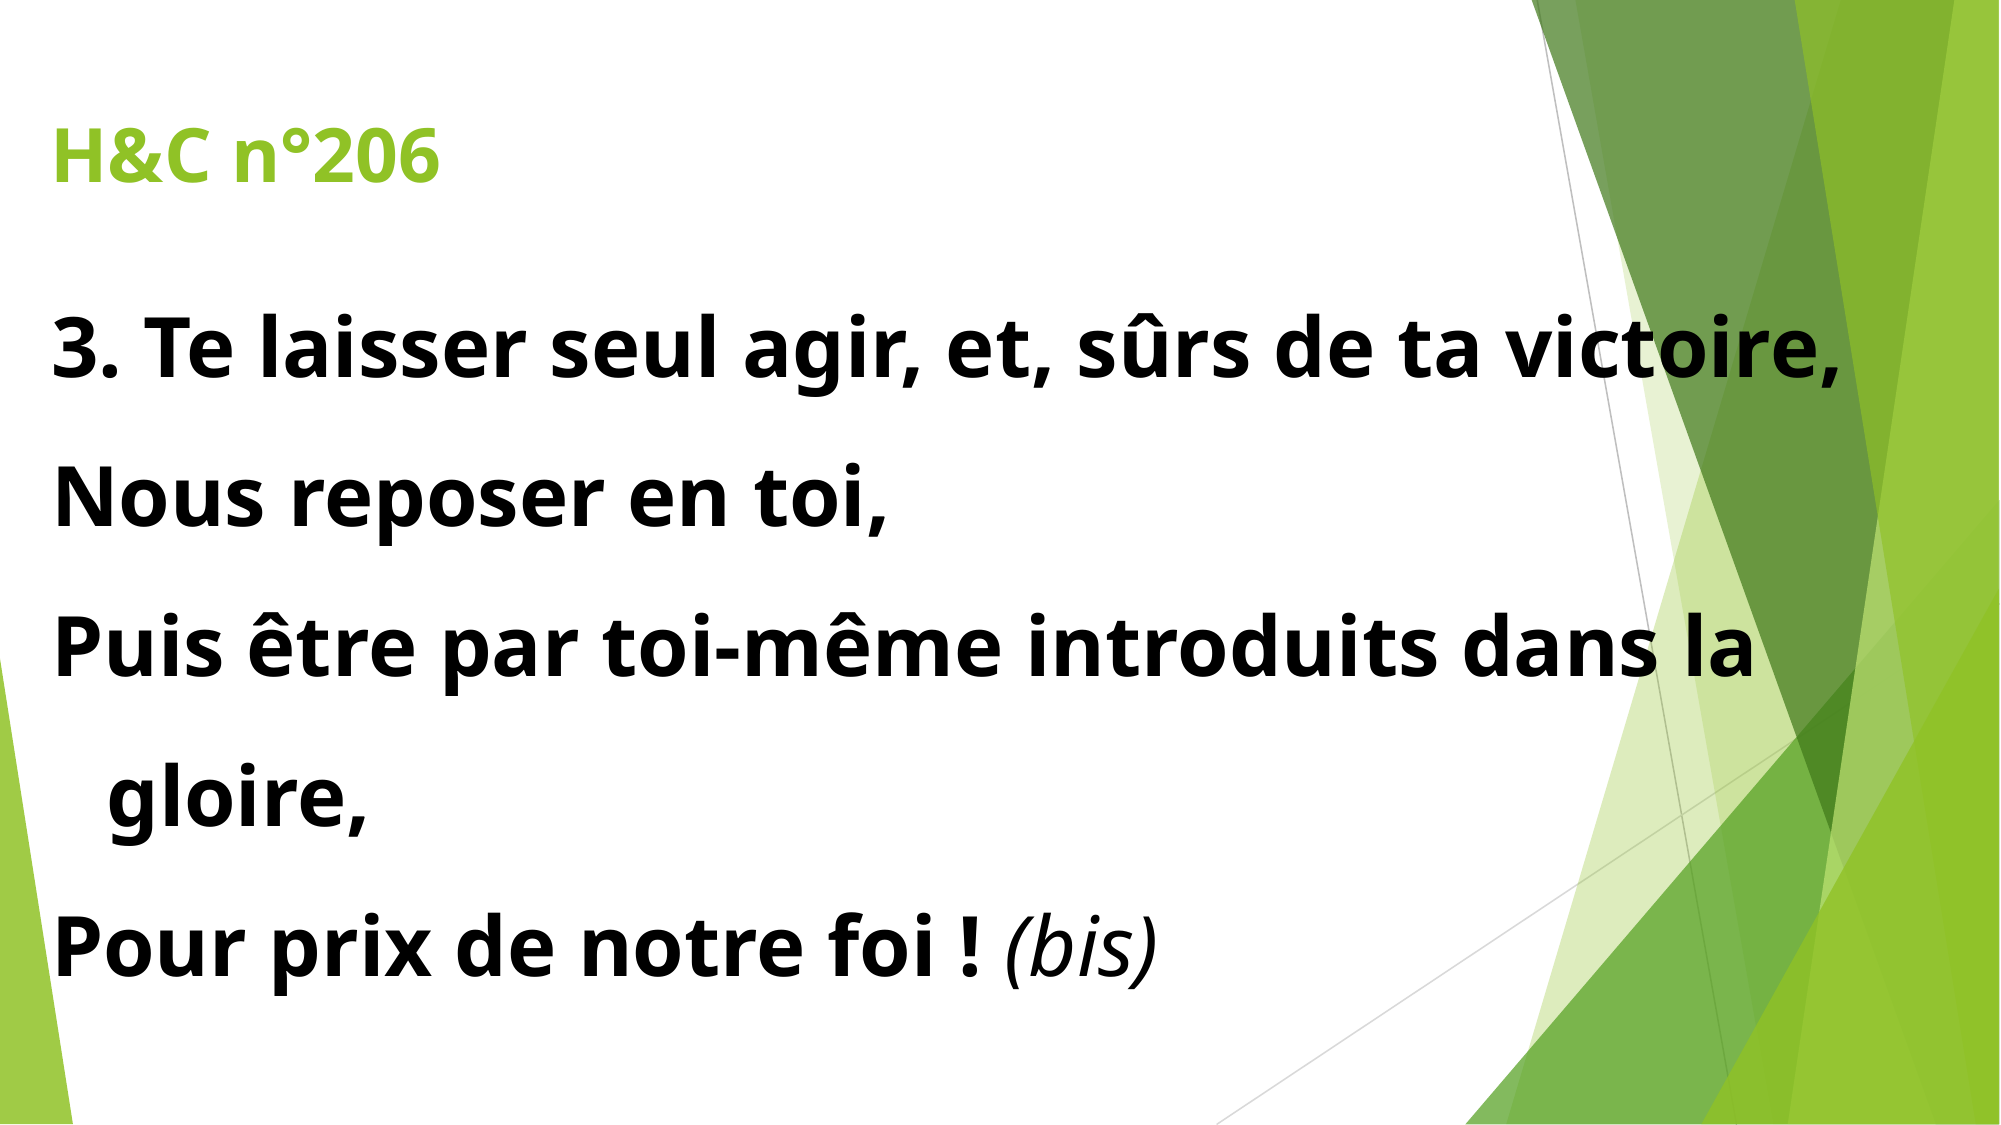

H&C n°206
3. Te laisser seul agir, et, sûrs de ta victoire,
Nous reposer en toi,
Puis être par toi-même introduits dans la gloire,
Pour prix de notre foi ! (bis)